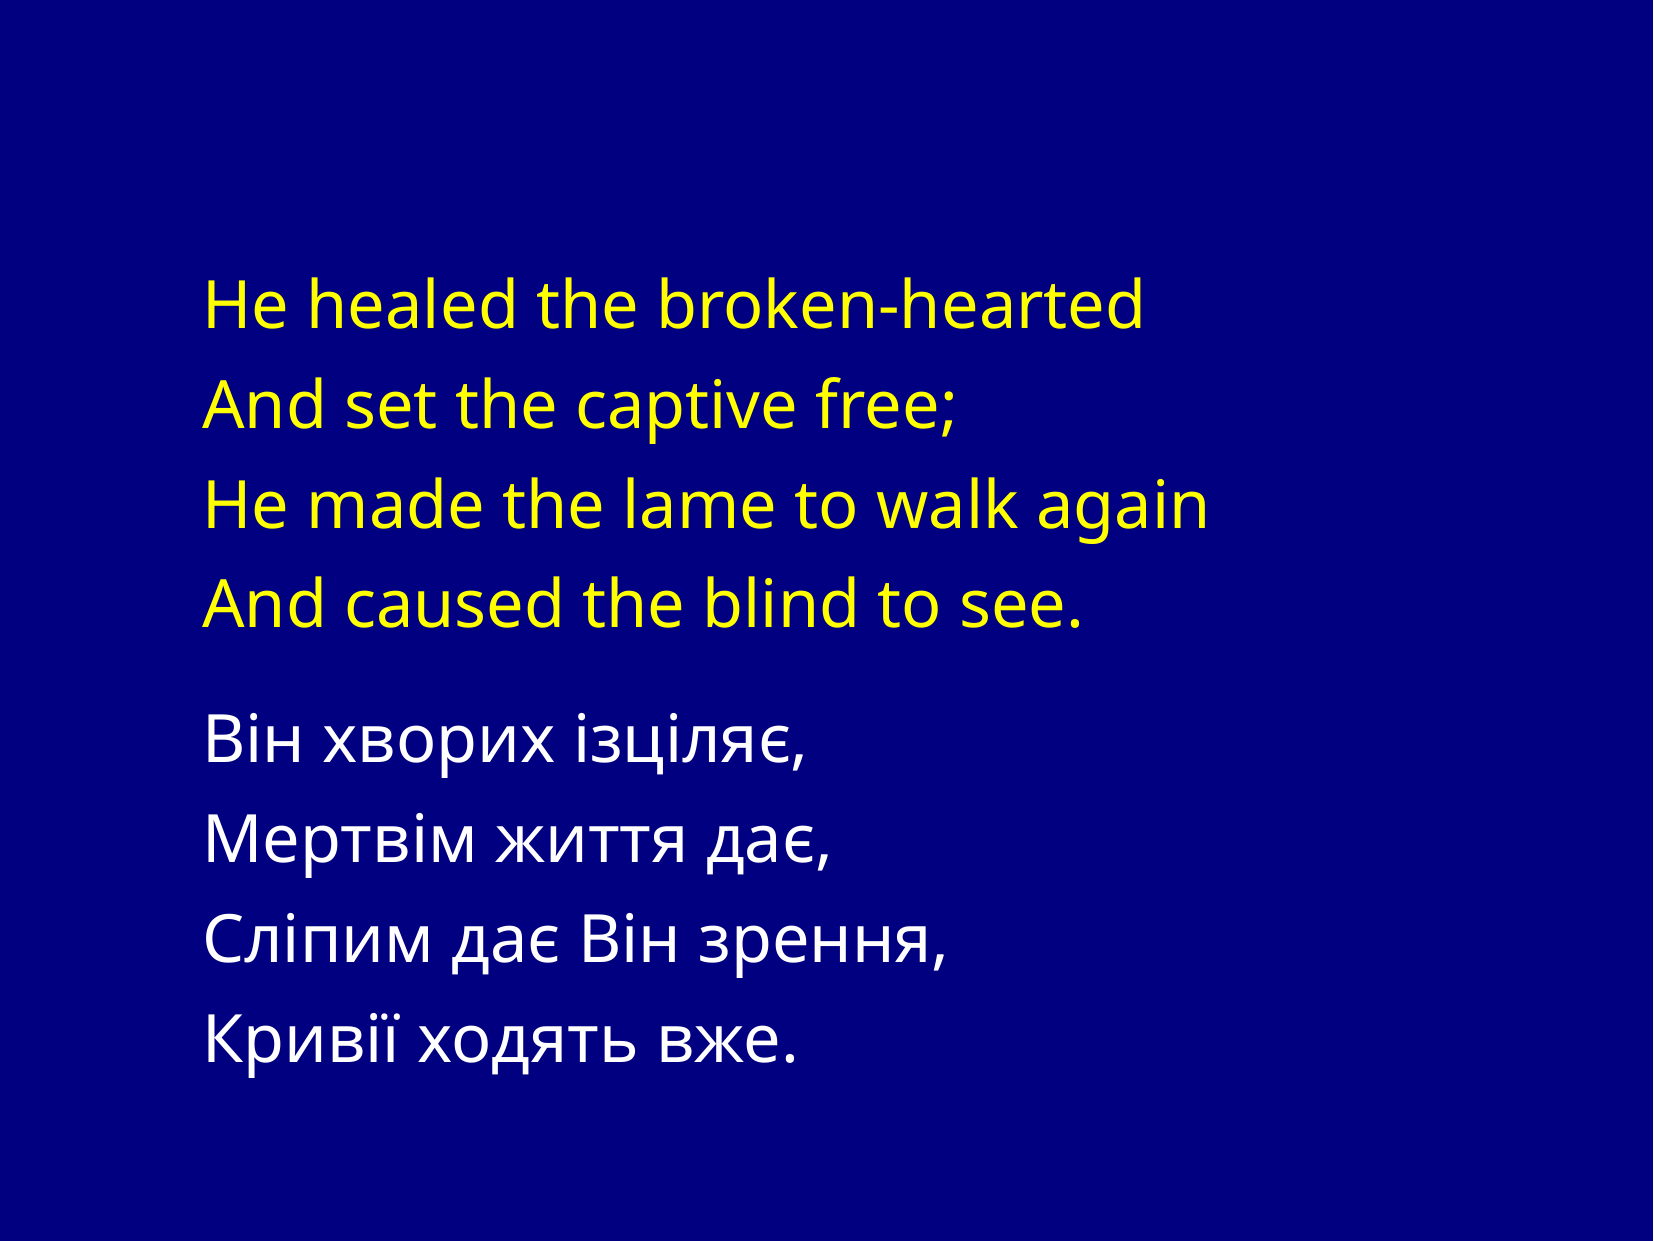

He healed the broken-hearted
	And set the captive free;
	He made the lame to walk again
	And caused the blind to see.
	Він хворих ізціляє,
	Мертвім життя дає,
	Сліпим дає Він зрення,
	Кривії ходять вже.